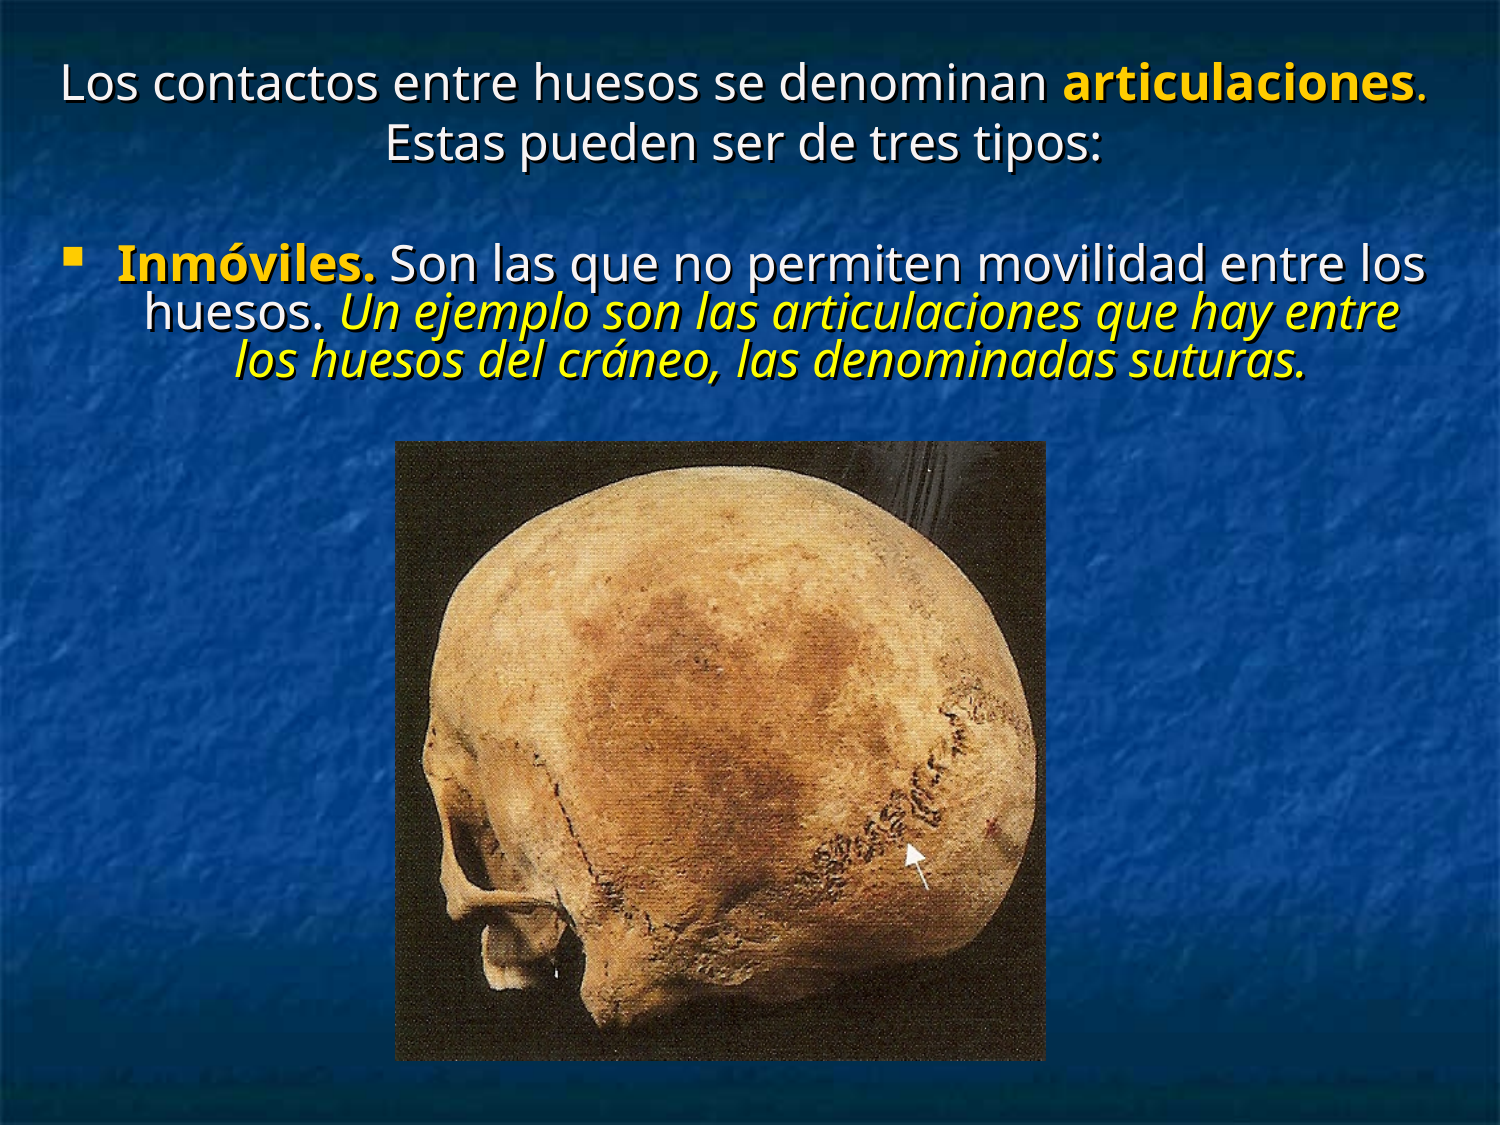

# Los contactos entre huesos se denominan articulaciones.
Estas pueden ser de tres tipos:
Inmóviles. Son las que no permiten movilidad entre los huesos. Un ejemplo son las articulaciones que hay entre los huesos del cráneo, las denominadas suturas.